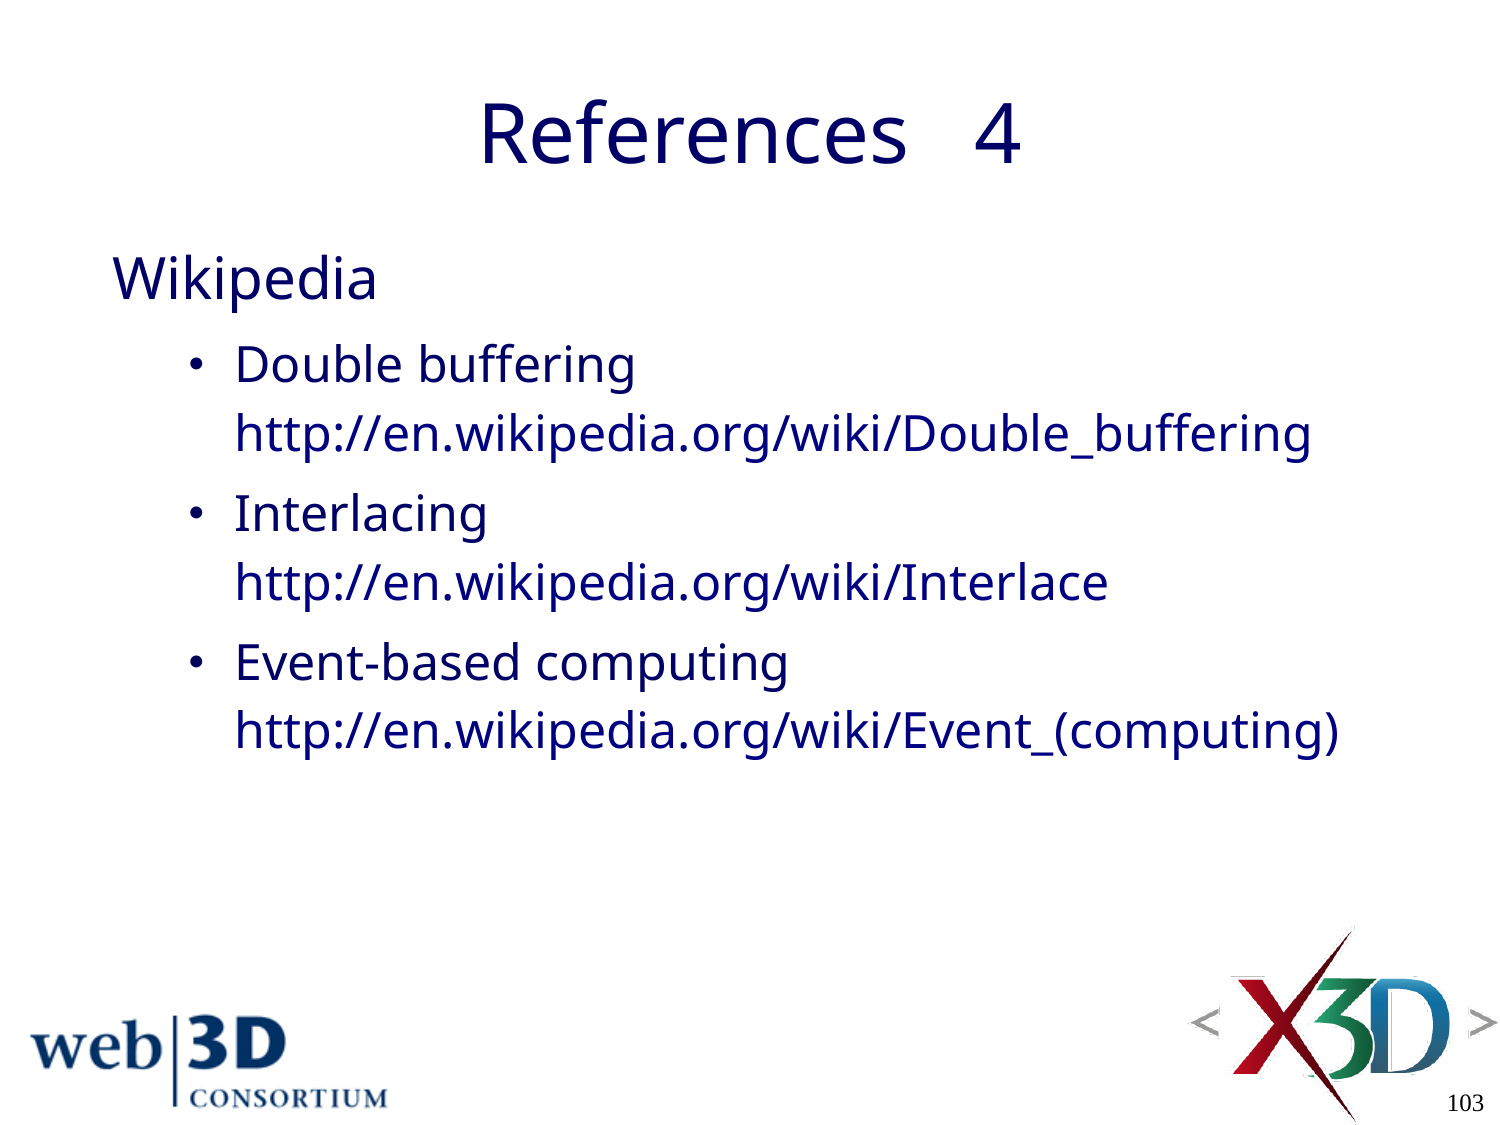

# References 4
Wikipedia
Double buffering http://en.wikipedia.org/wiki/Double_buffering
Interlacing http://en.wikipedia.org/wiki/Interlace
Event-based computing http://en.wikipedia.org/wiki/Event_(computing)